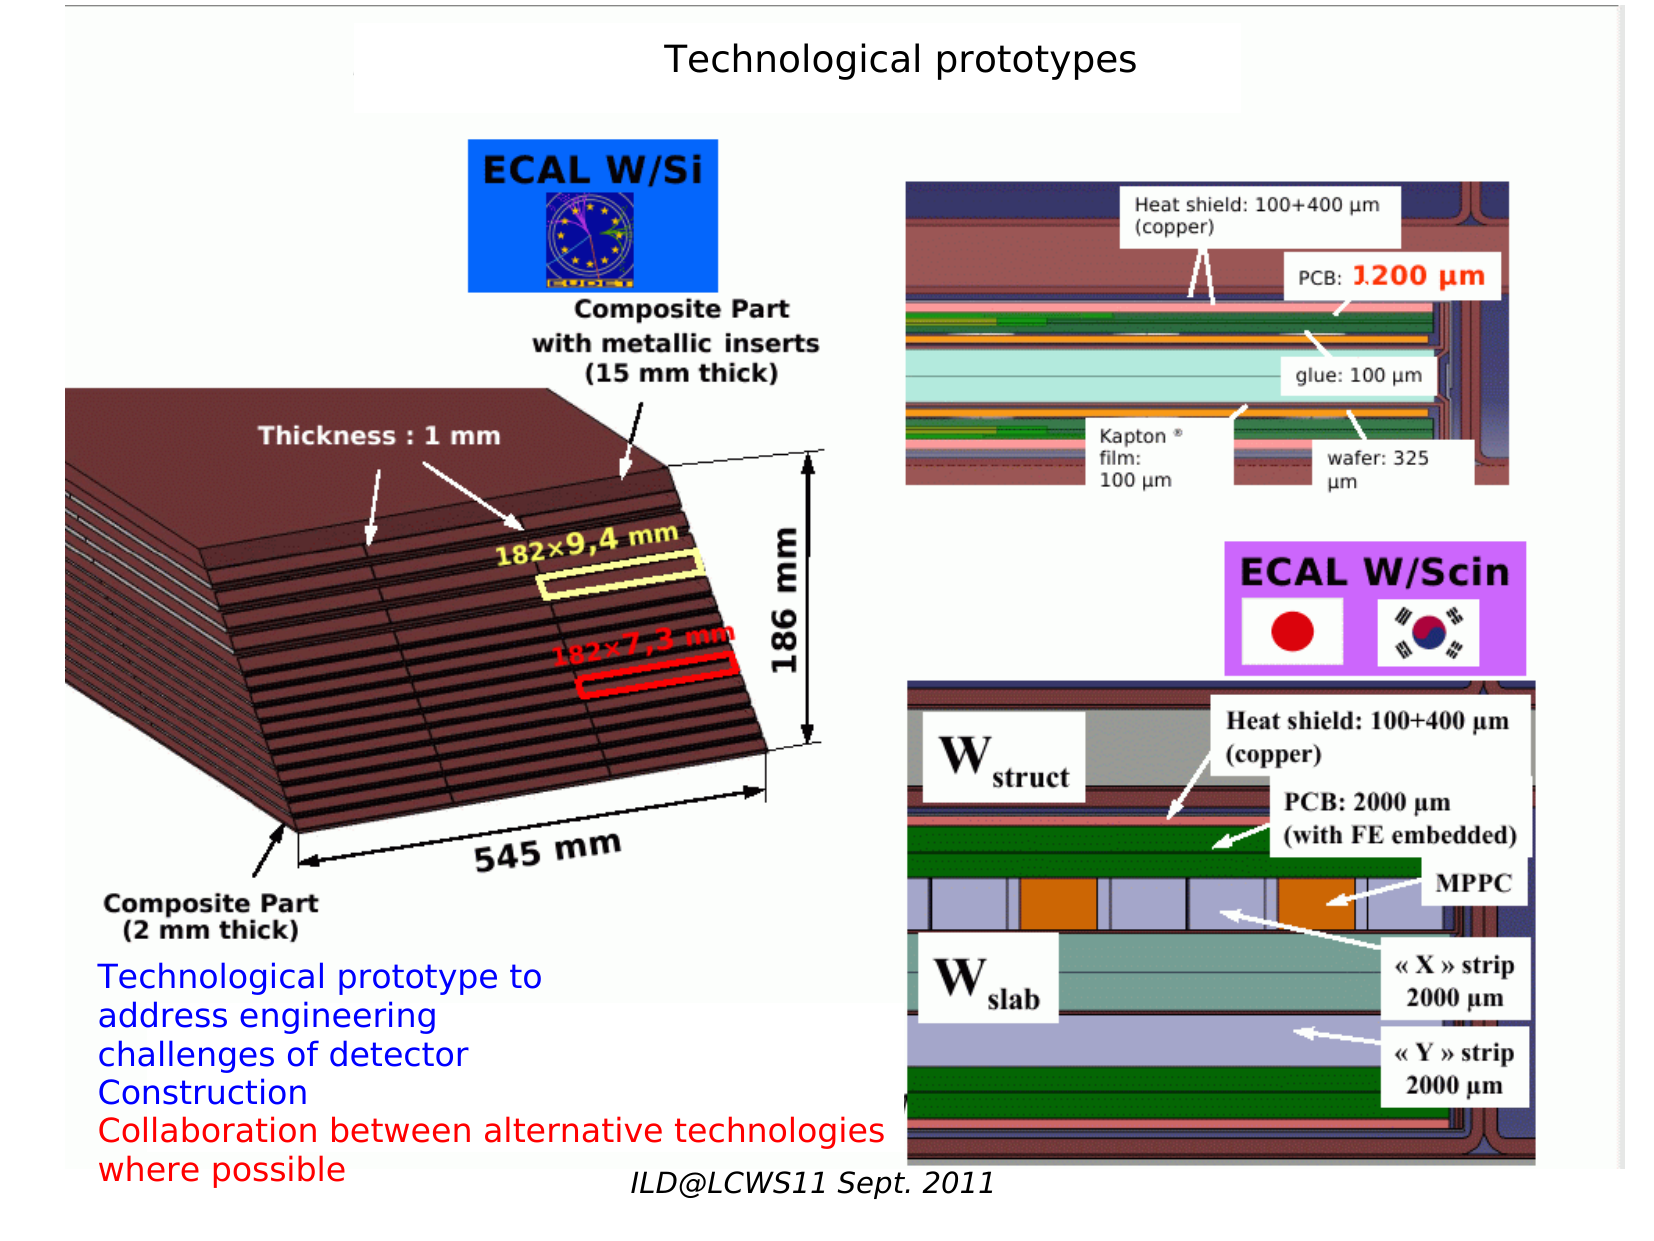

Technological prototypes
Technological prototype to
address engineering
challenges of detector
Construction
Collaboration between alternative technologies
where possible